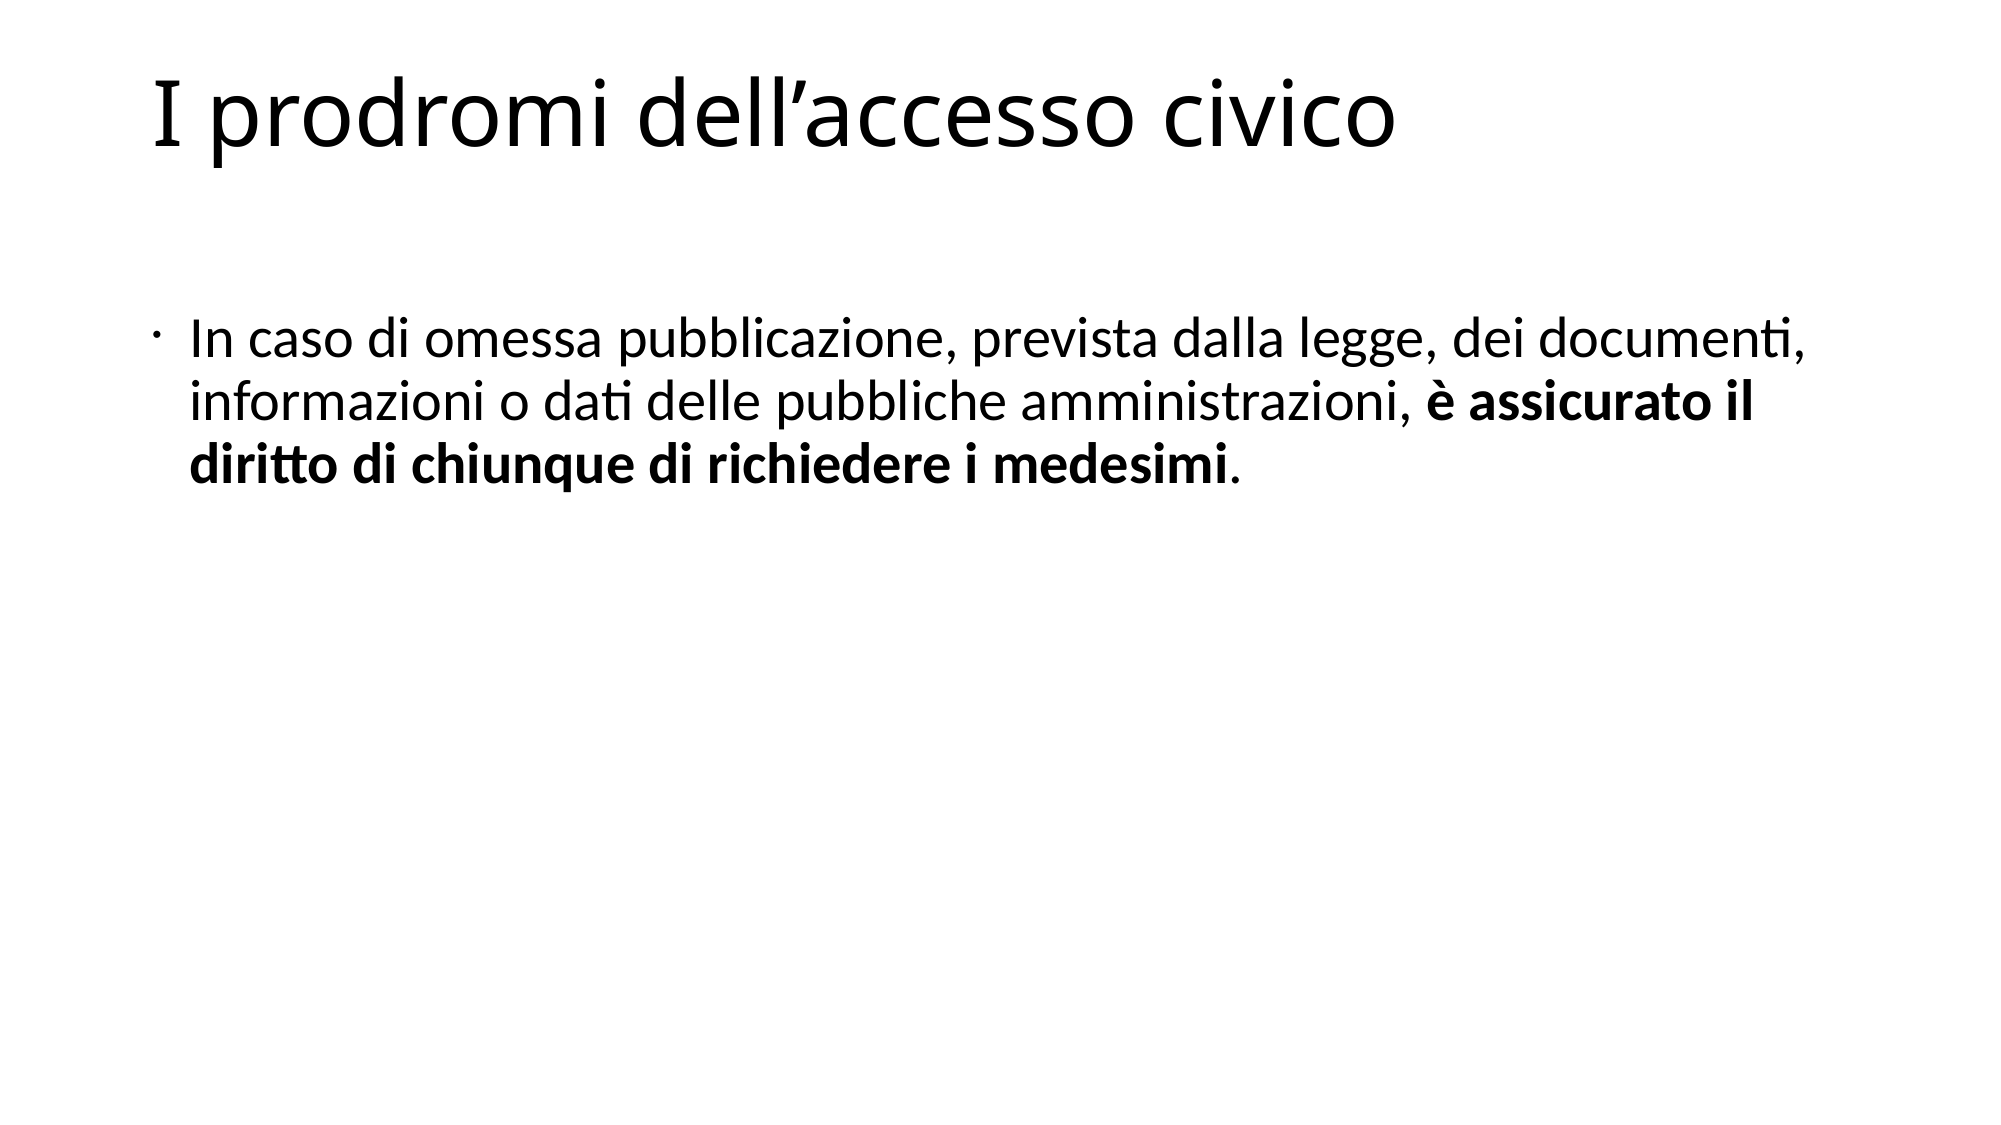

# I prodromi dell’accesso civico
In caso di omessa pubblicazione, prevista dalla legge, dei documenti, informazioni o dati delle pubbliche amministrazioni, è assicurato il diritto di chiunque di richiedere i medesimi.